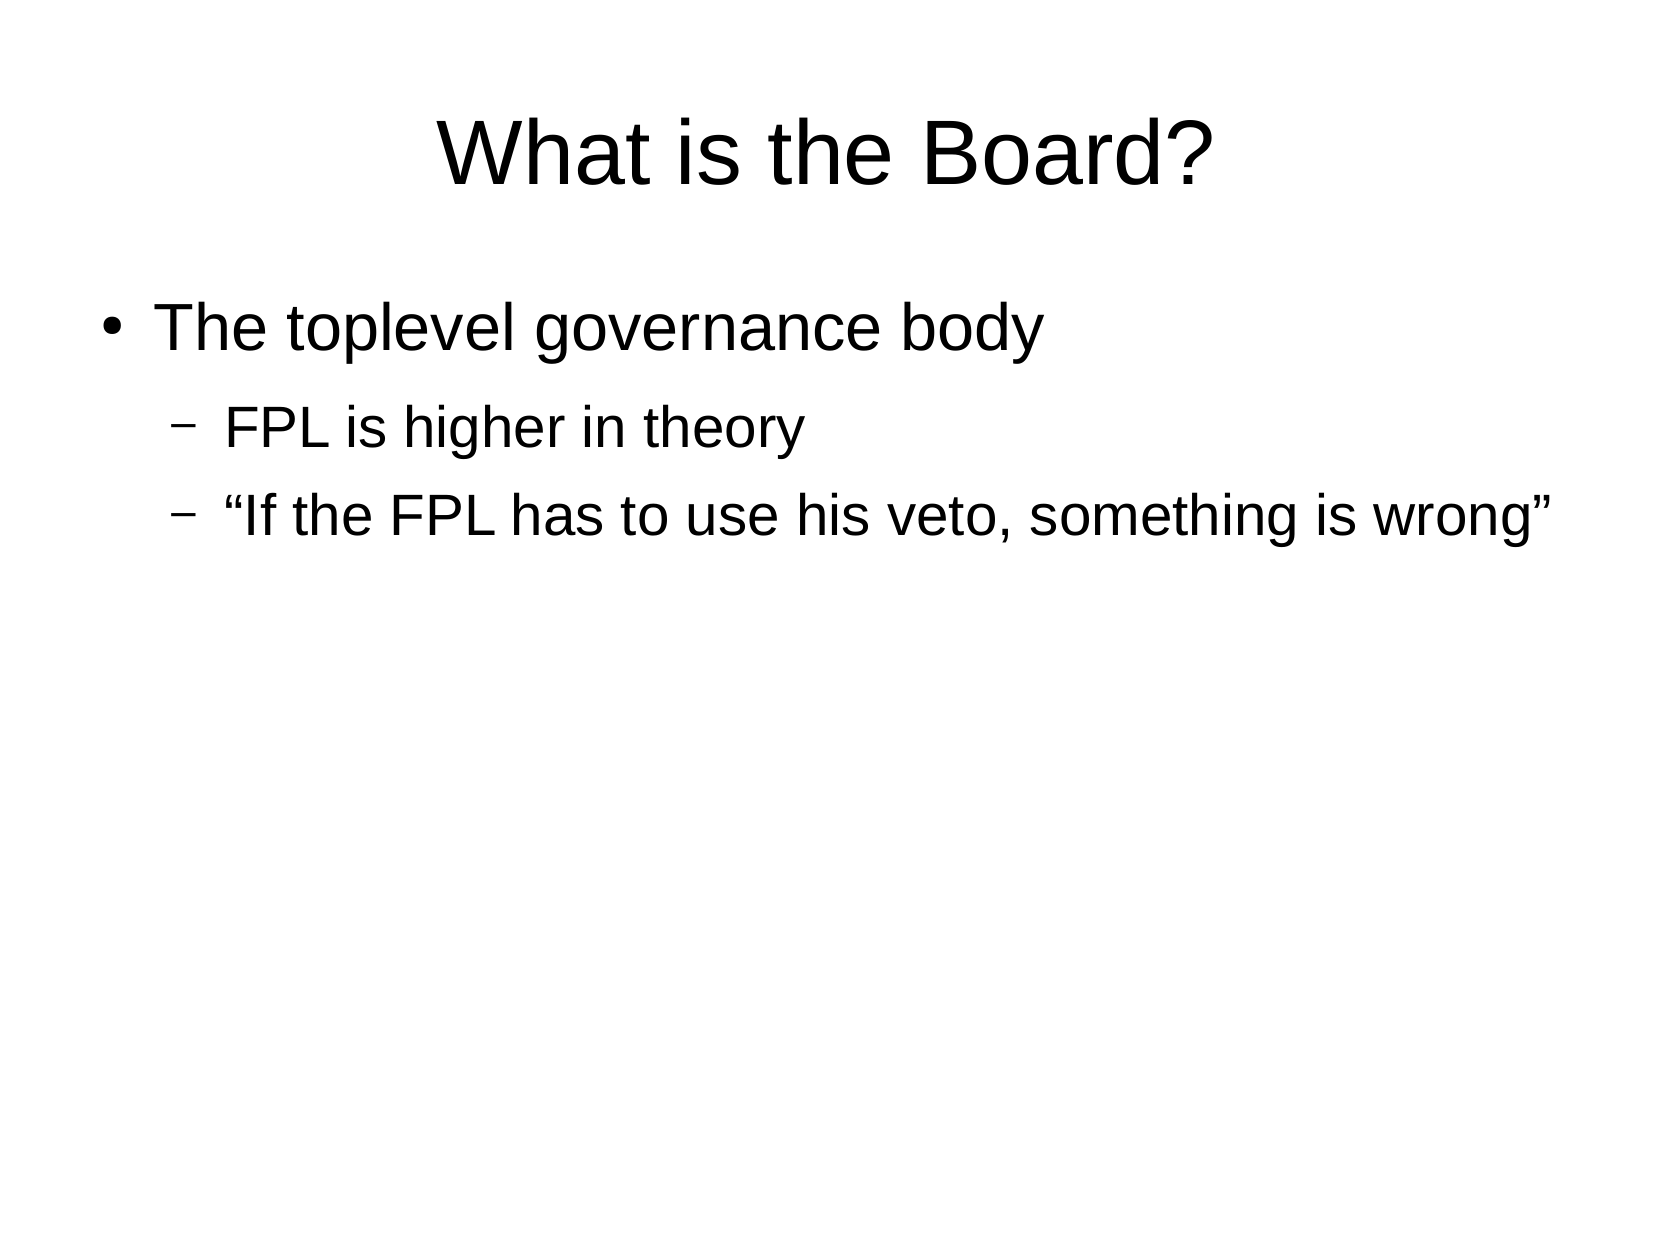

# What is the Board?
The toplevel governance body
FPL is higher in theory
“If the FPL has to use his veto, something is wrong”